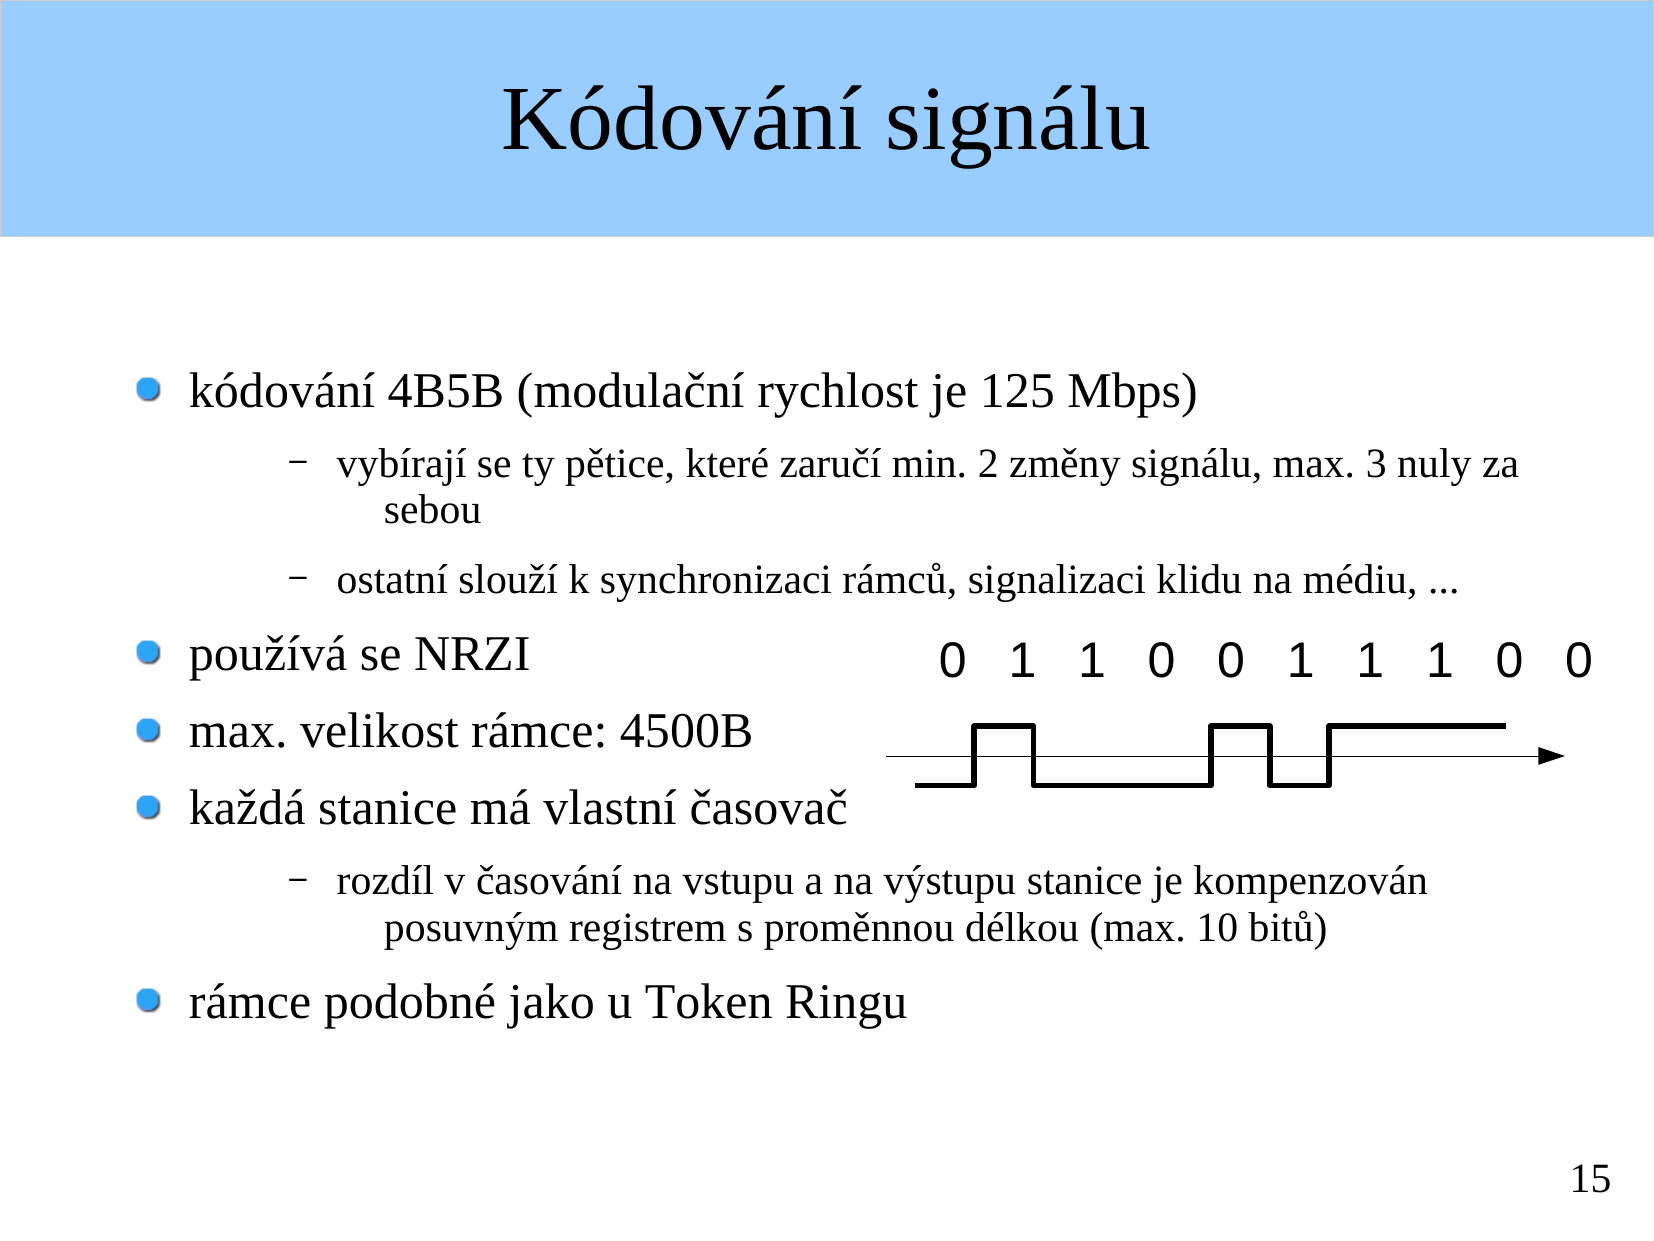

# Kódování signálu
kódování 4B5B (modulační rychlost je 125 Mbps)
vybírají se ty pětice, které zaručí min. 2 změny signálu, max. 3 nuly za sebou
ostatní slouží k synchronizaci rámců, signalizaci klidu na médiu, ...
používá se NRZI
max. velikost rámce: 4500B
každá stanice má vlastní časovač
rozdíl v časování na vstupu a na výstupu stanice je kompenzován posuvným registrem s proměnnou délkou (max. 10 bitů)
rámce podobné jako u Token Ringu
0 1 1 0 0 1 1 1 0 0